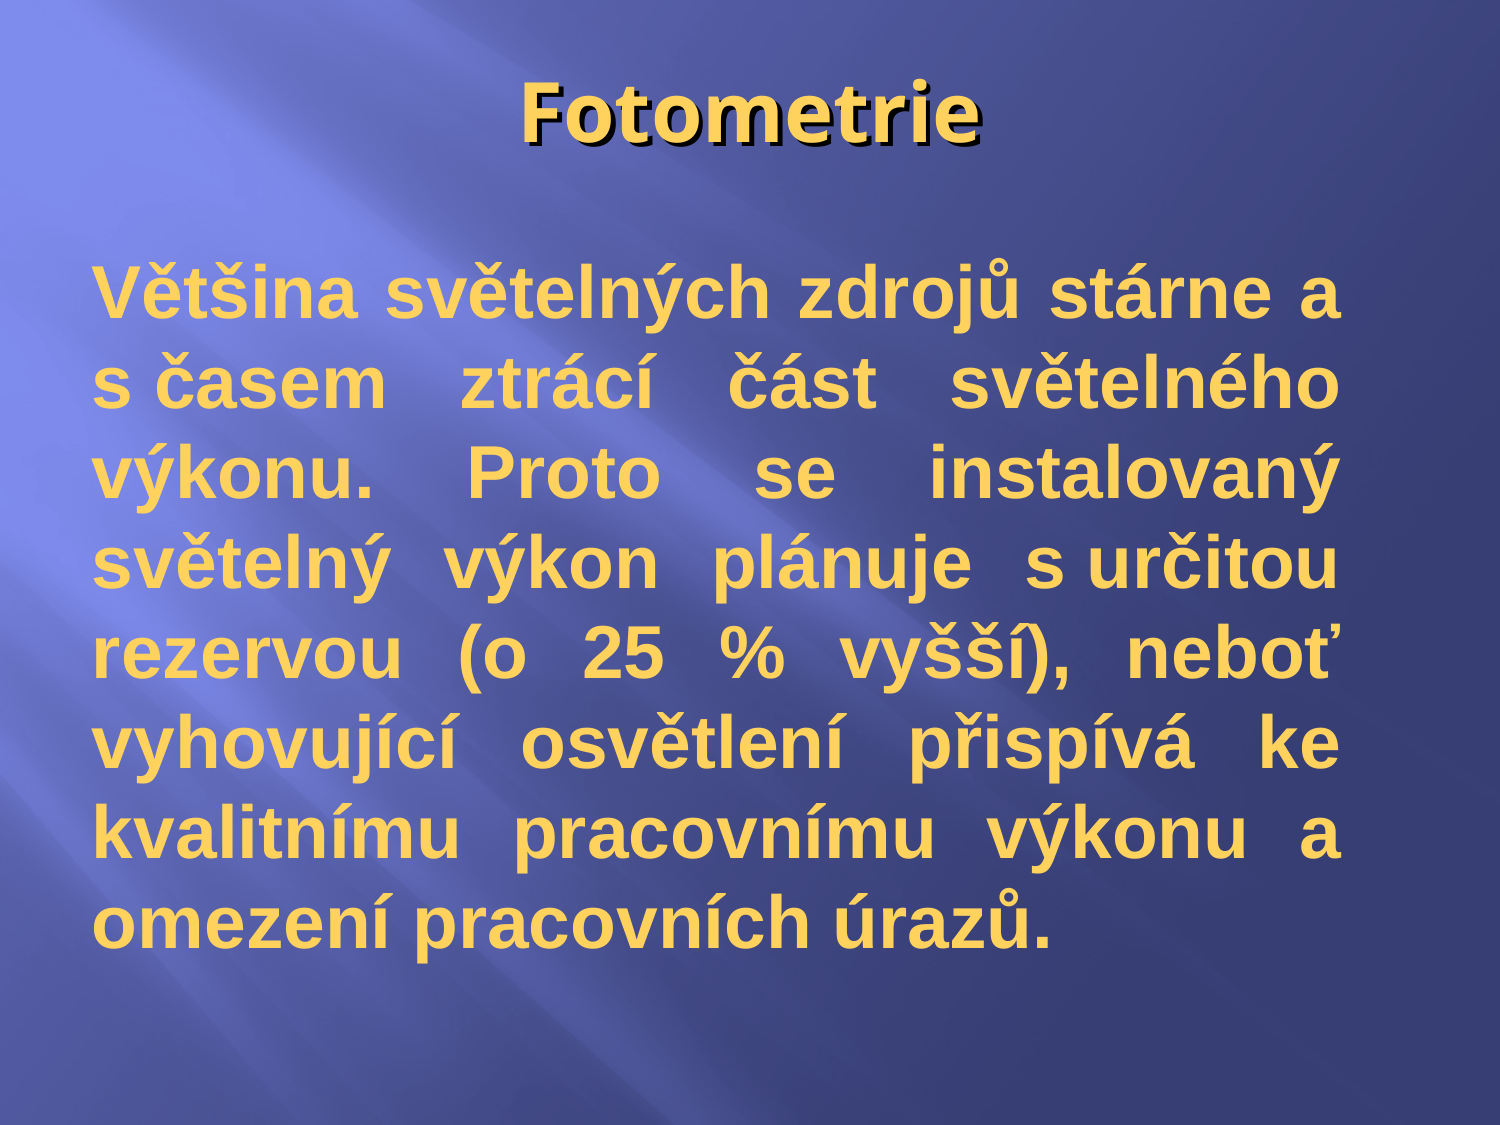

# Fotometrie
Většina světelných zdrojů stárne a s časem ztrácí část světelného výkonu. Proto se instalovaný světelný výkon plánuje s určitou rezervou (o 25 % vyšší), neboť vyhovující osvětlení přispívá ke kvalitnímu pracovnímu výkonu a omezení pracovních úrazů.